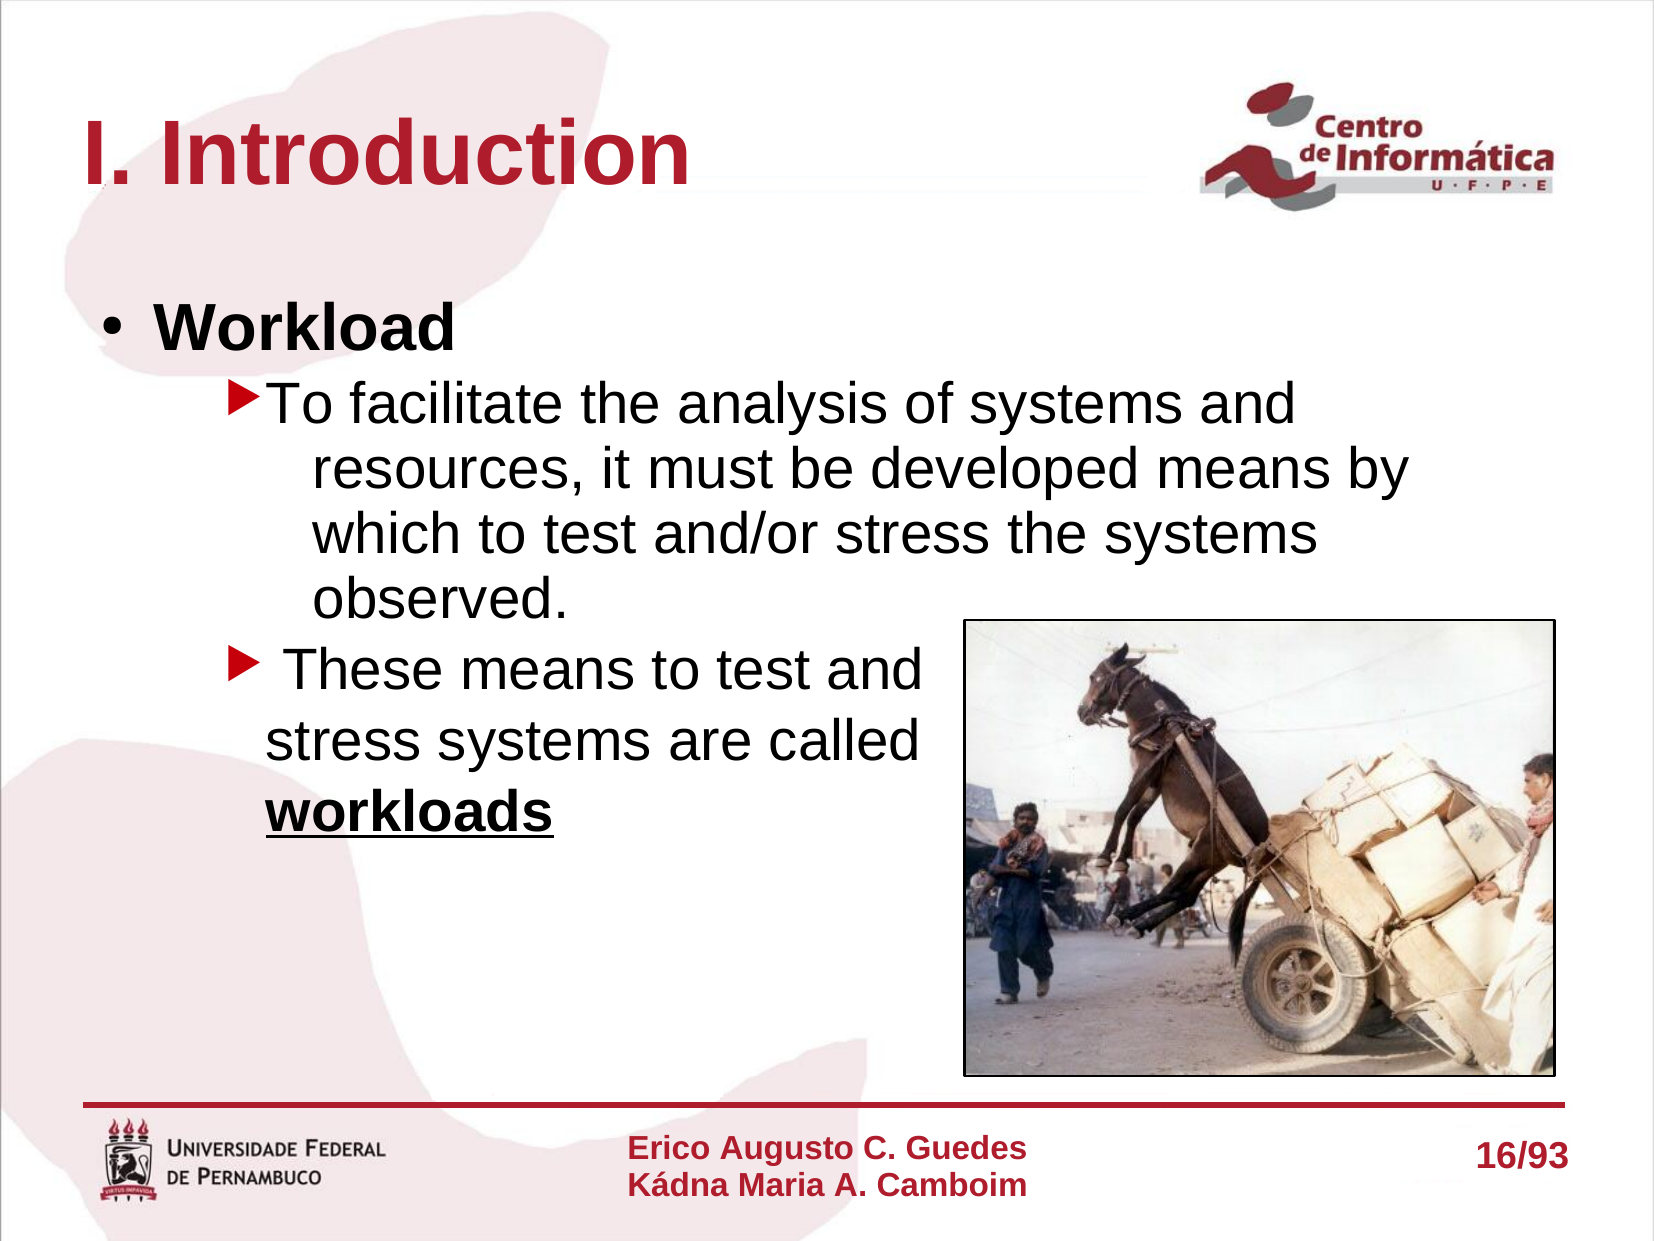

# I. Introduction
Workload
To facilitate the analysis of systems and resources, it must be developed means by which to test and/or stress the systems observed.
 These means to test and
stress systems are called
workloads